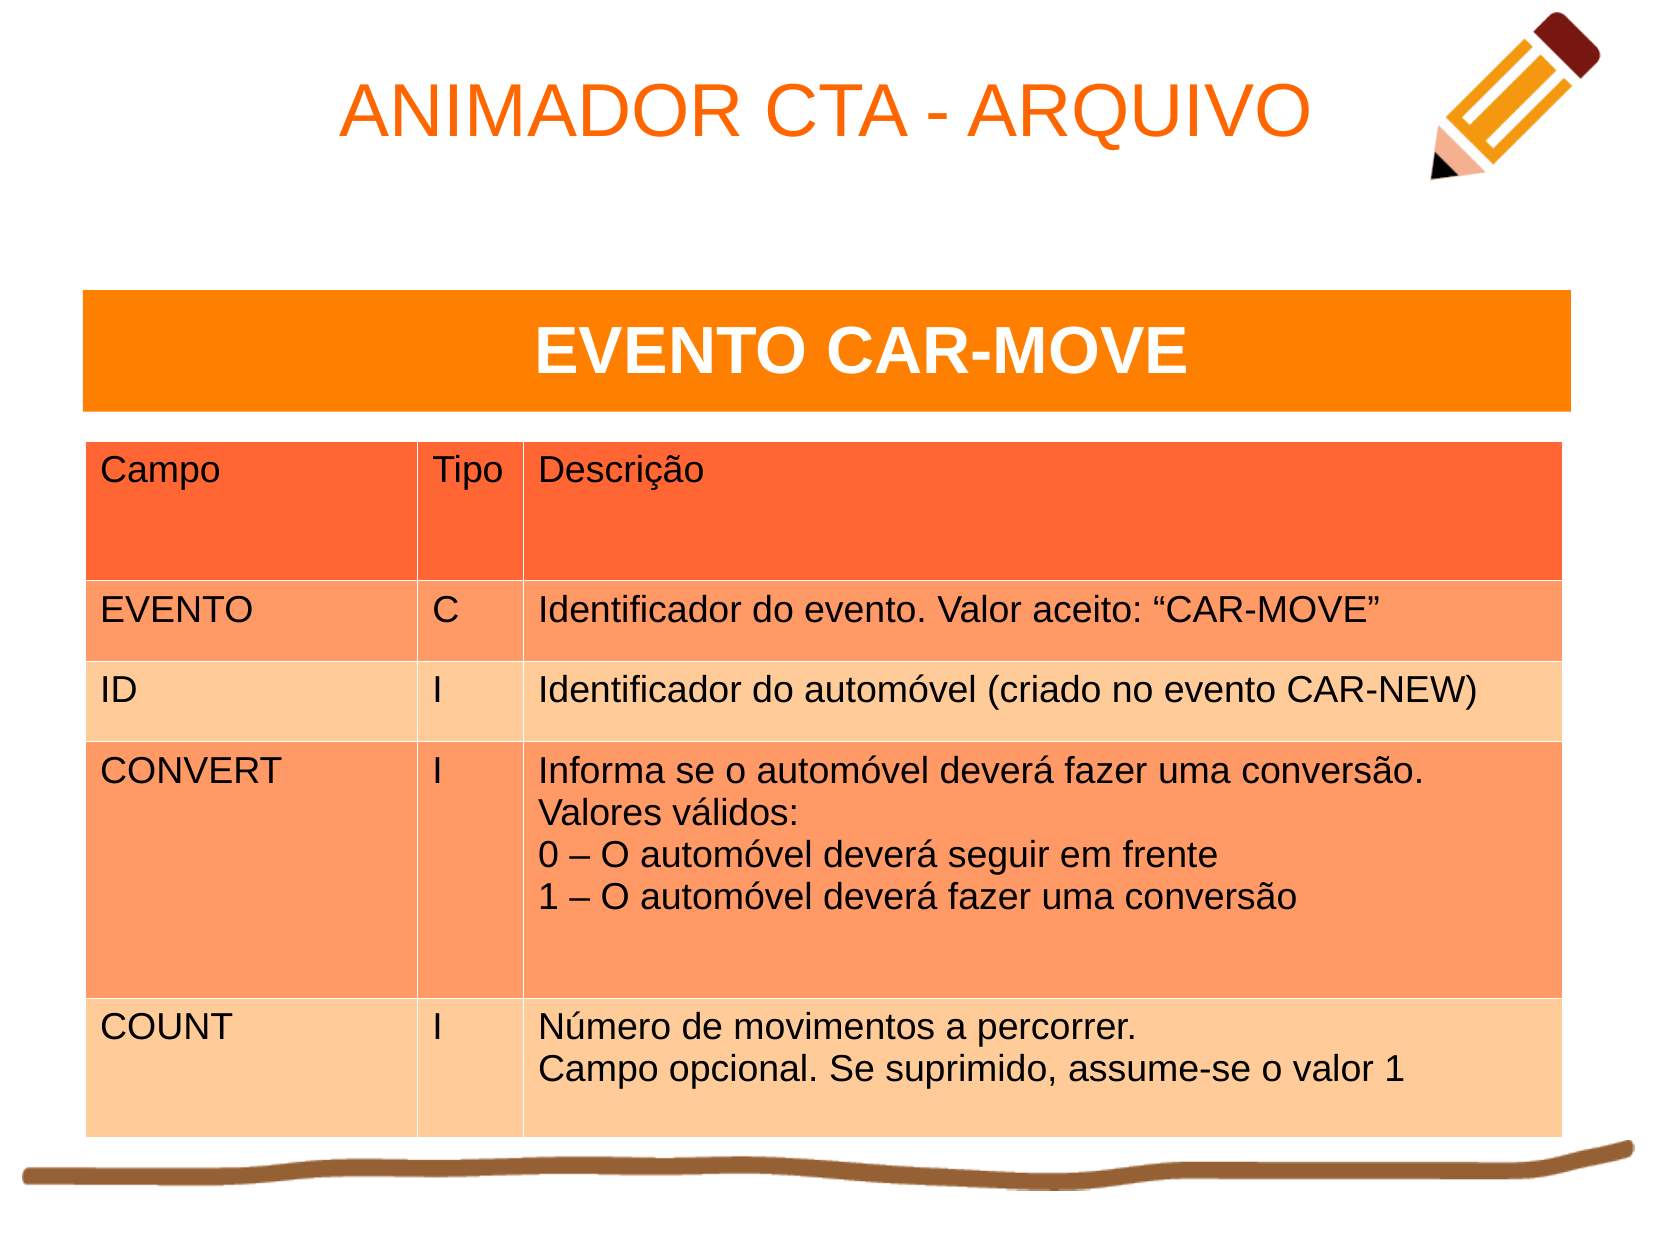

# ANIMADOR CTA - ARQUIVO
EVENTO CAR-MOVE
| Campo | Tipo | Descrição |
| --- | --- | --- |
| EVENTO | C | Identificador do evento. Valor aceito: “CAR-MOVE” |
| ID | I | Identificador do automóvel (criado no evento CAR-NEW) |
| CONVERT | I | Informa se o automóvel deverá fazer uma conversão. Valores válidos: 0 – O automóvel deverá seguir em frente 1 – O automóvel deverá fazer uma conversão |
| COUNT | I | Número de movimentos a percorrer. Campo opcional. Se suprimido, assume-se o valor 1 |